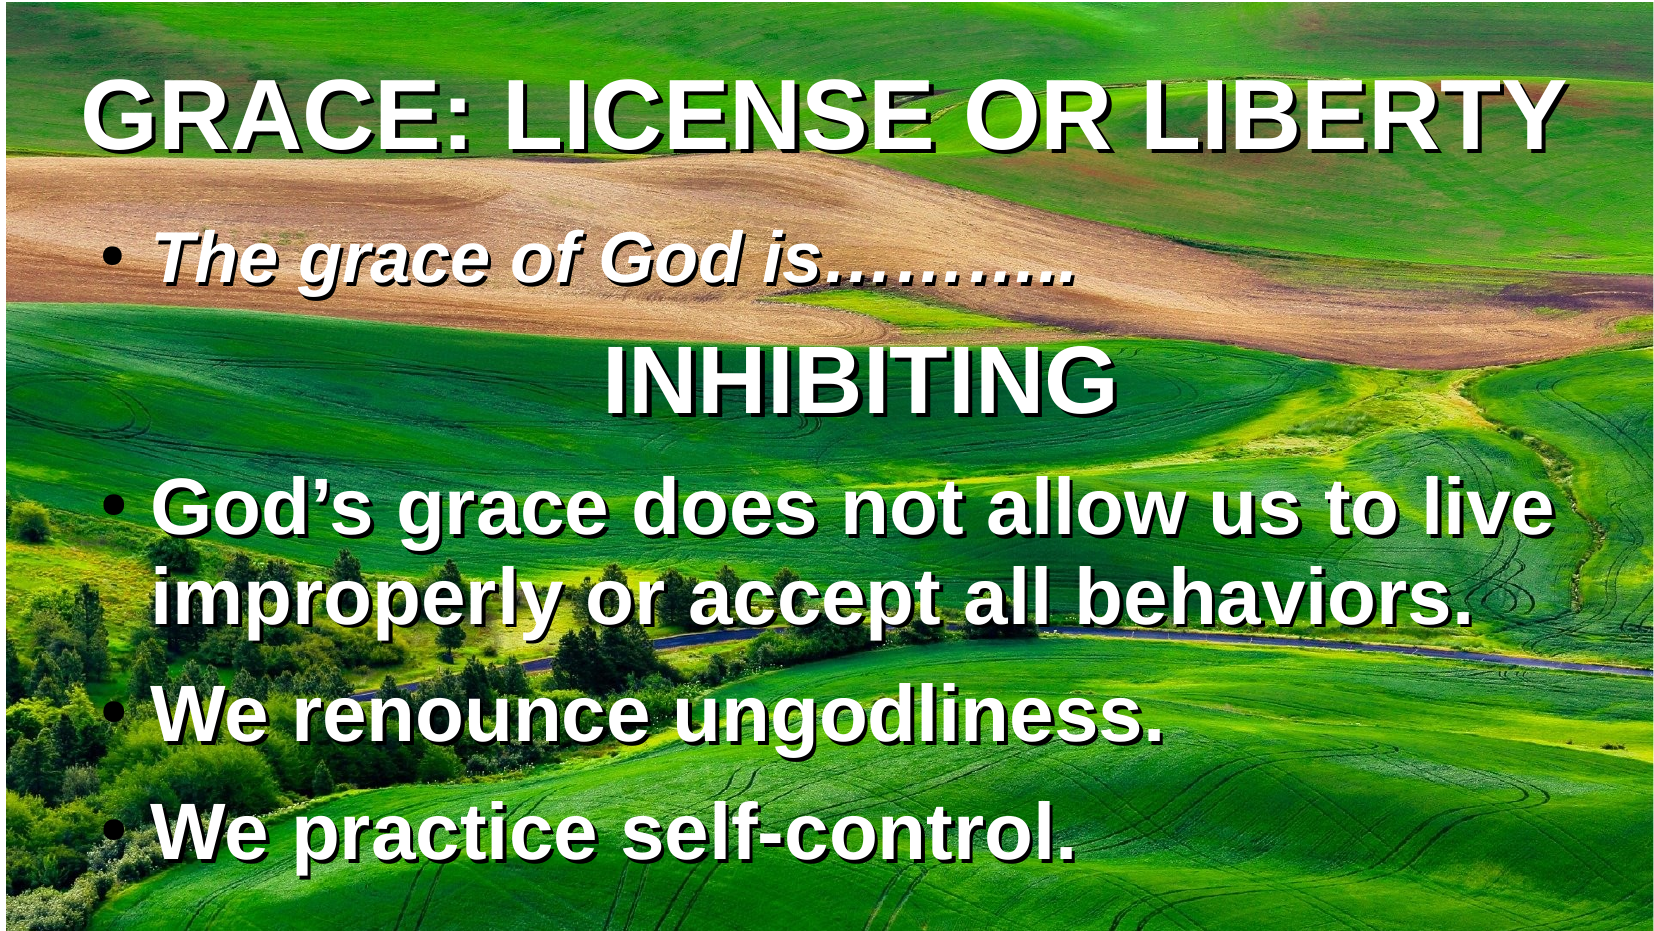

# GRACE: LICENSE OR LIBERTY
The grace of God is………..
INHIBITING
God’s grace does not allow us to live improperly or accept all behaviors.
We renounce ungodliness.
We practice self-control.